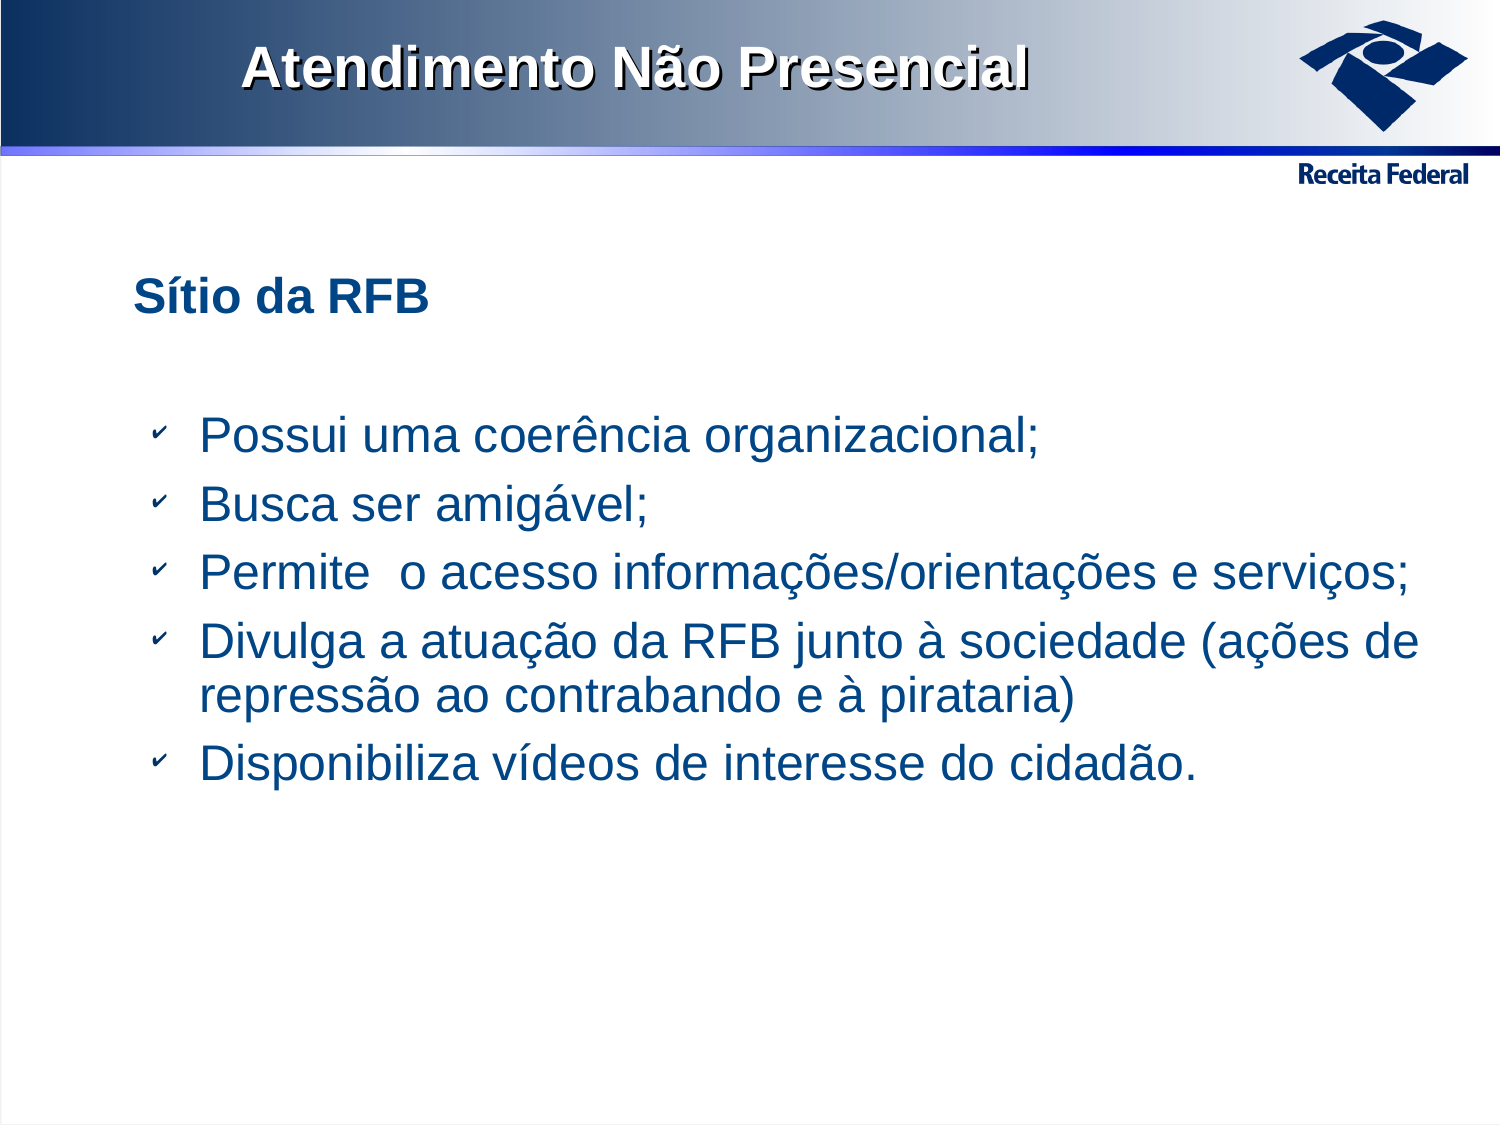

Atendimento Não Presencial
Sítio da RFB
Possui uma coerência organizacional;
Busca ser amigável;
Permite o acesso informações/orientações e serviços;
Divulga a atuação da RFB junto à sociedade (ações de repressão ao contrabando e à pirataria)
Disponibiliza vídeos de interesse do cidadão.
#